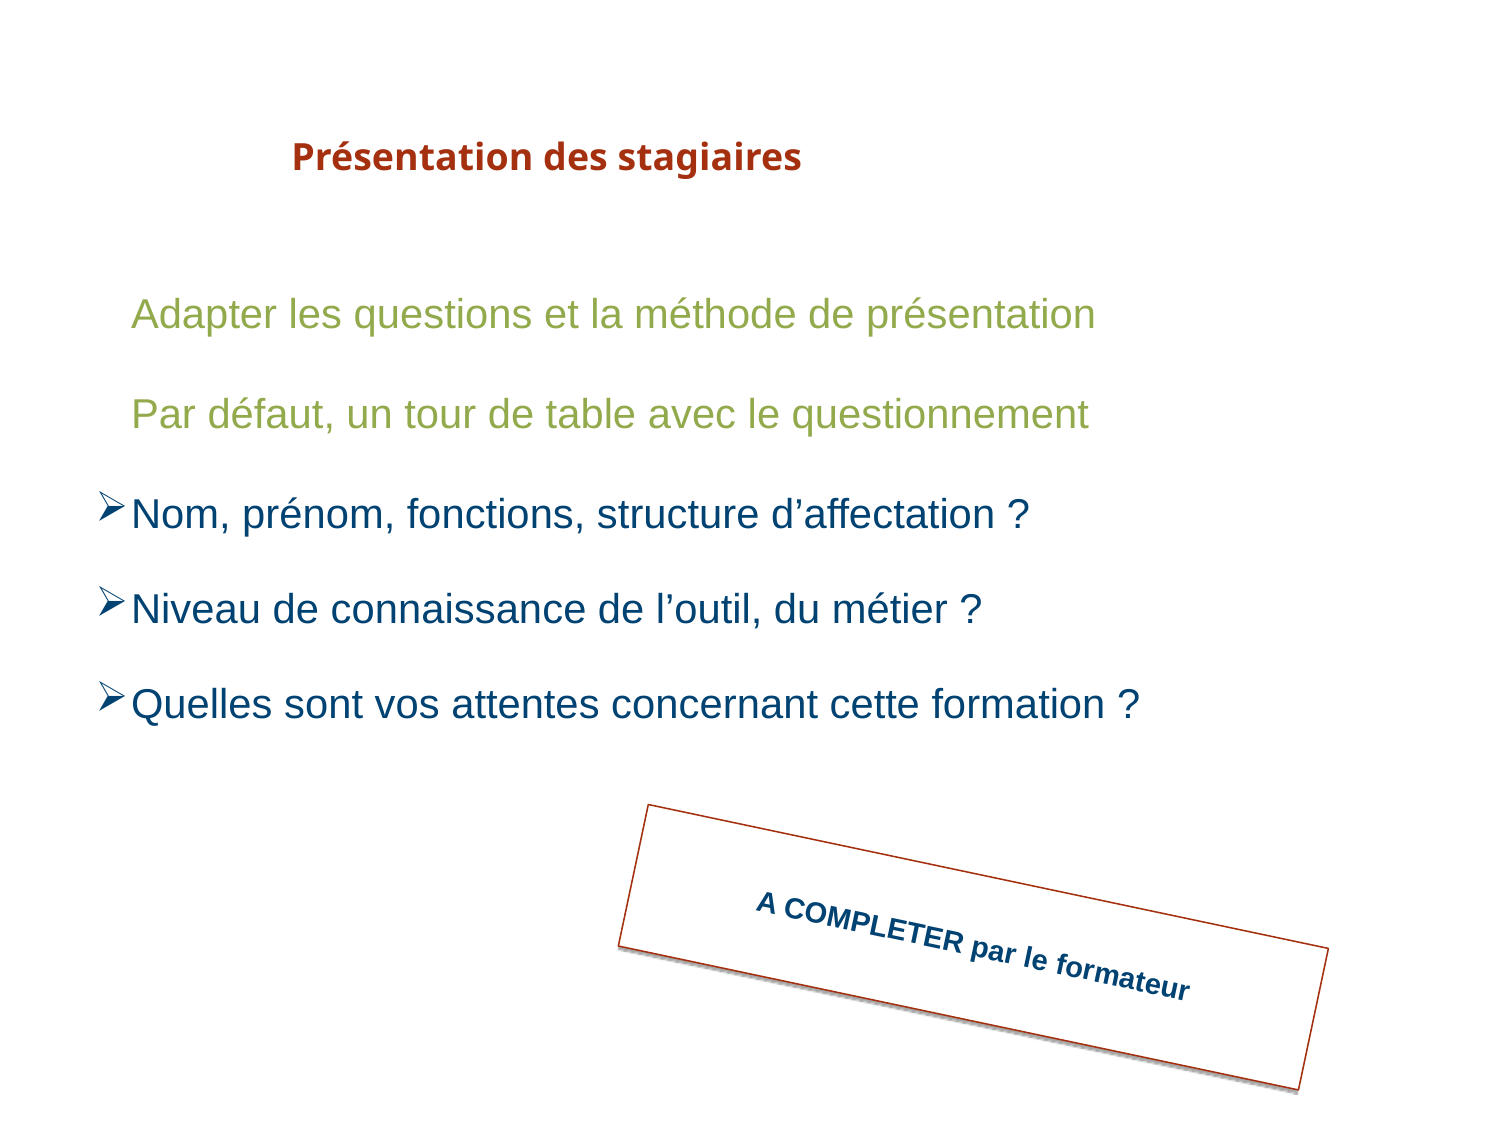

Présentation des stagiaires
Adapter les questions et la méthode de présentation
Par défaut, un tour de table avec le questionnement
Nom, prénom, fonctions, structure d’affectation ?
Niveau de connaissance de l’outil, du métier ?
Quelles sont vos attentes concernant cette formation ?
A COMPLETER par le formateur